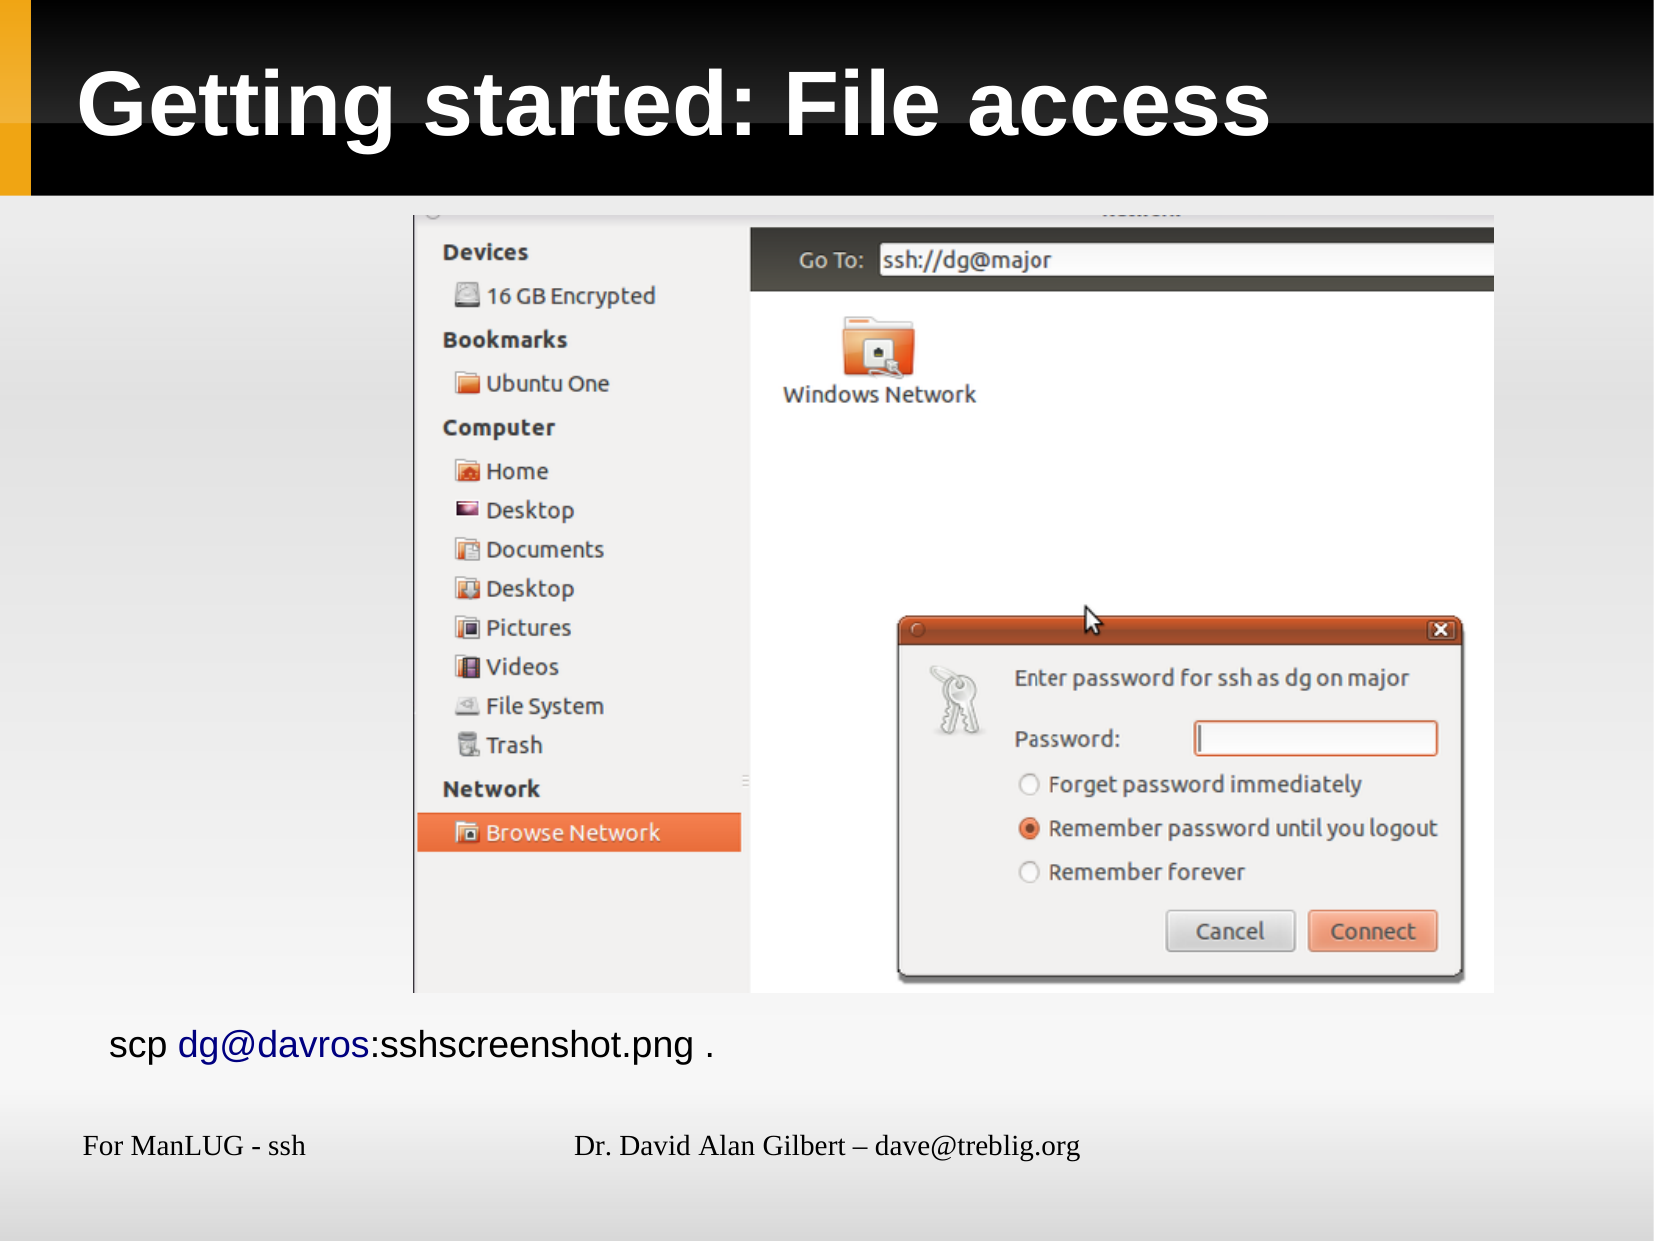

# Getting started: File access
scp dg@davros:sshscreenshot.png .